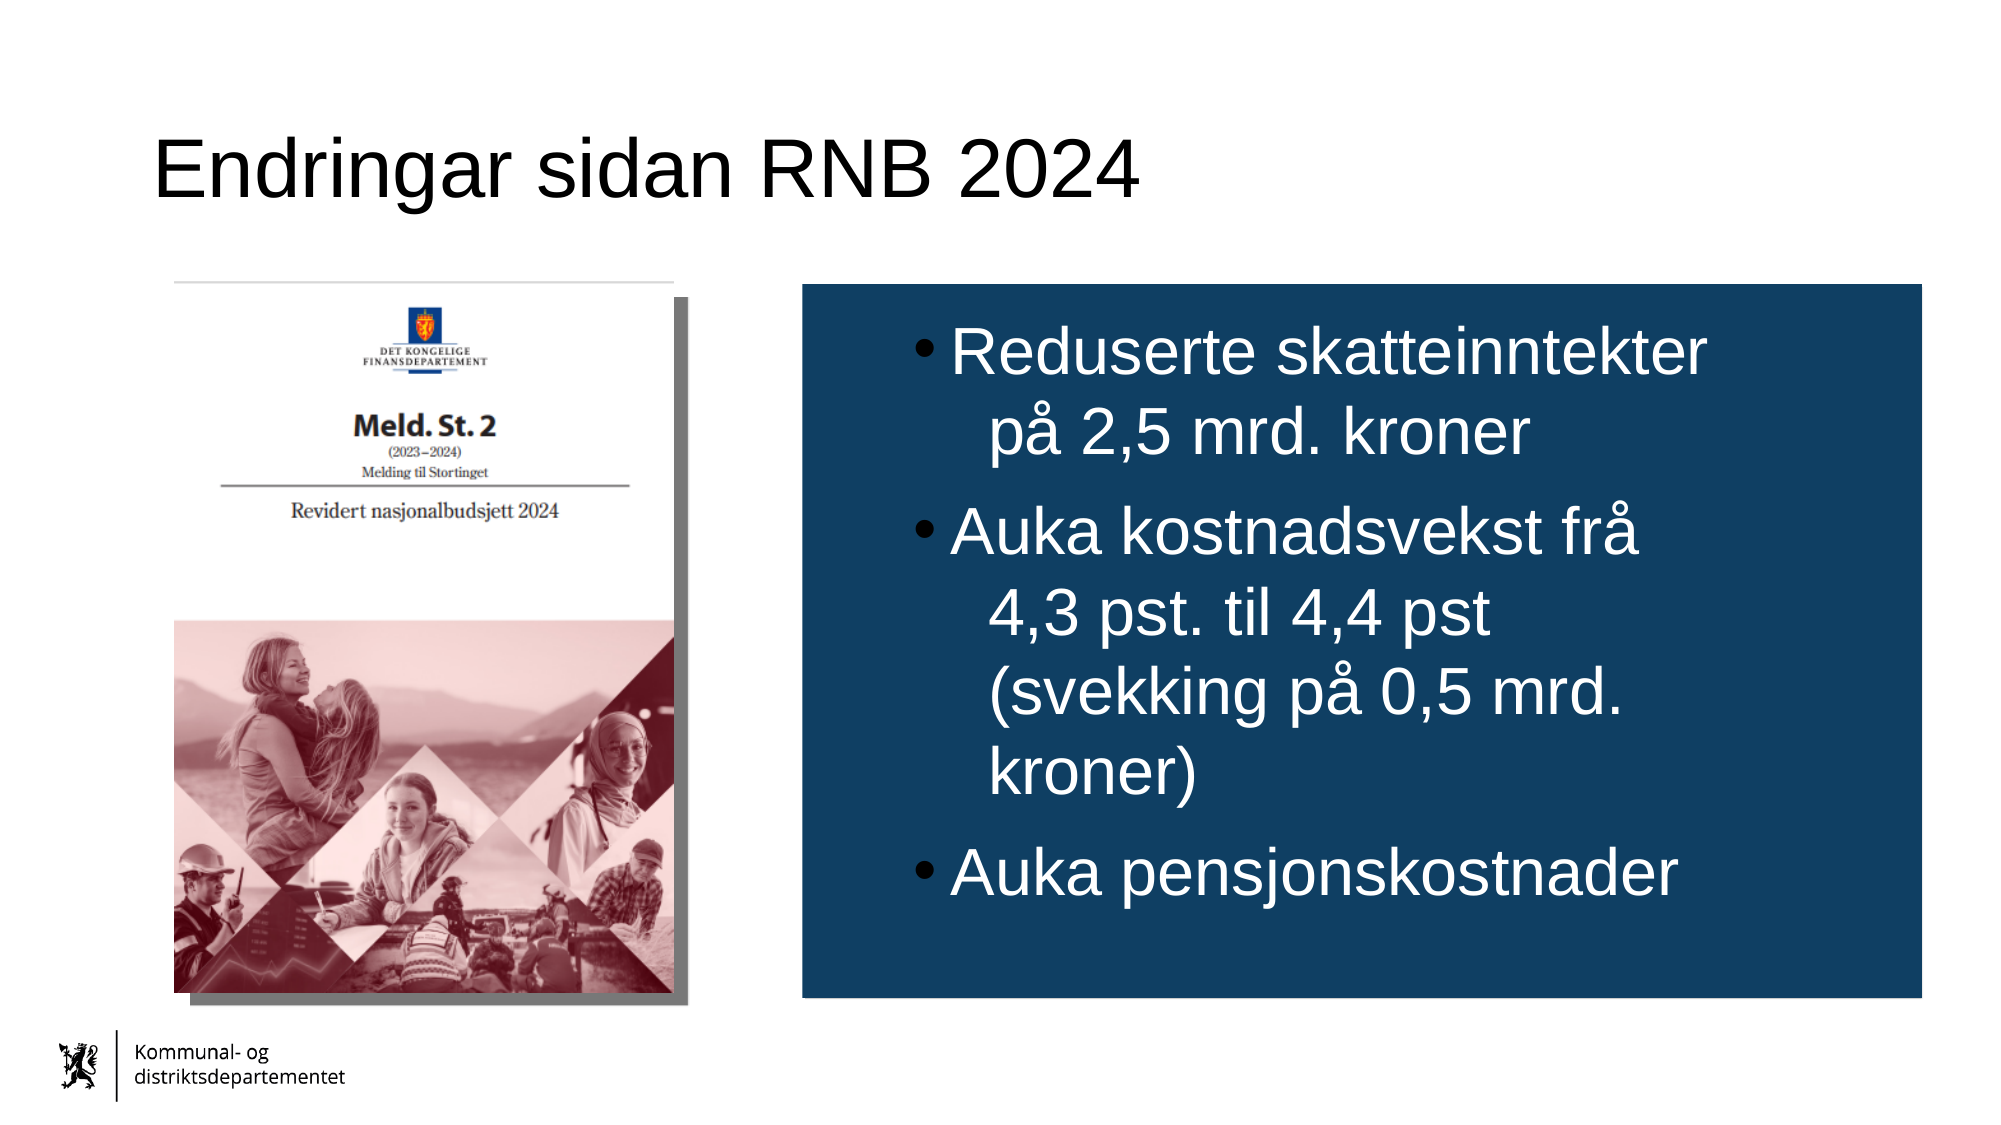

# Endringar sidan RNB 2024
Reduserte skatteinntekter på 2,5 mrd. kroner
Auka kostnadsvekst frå
4,3 pst. til 4,4 pst (svekking på 0,5 mrd. kroner)
Auka pensjonskostnader